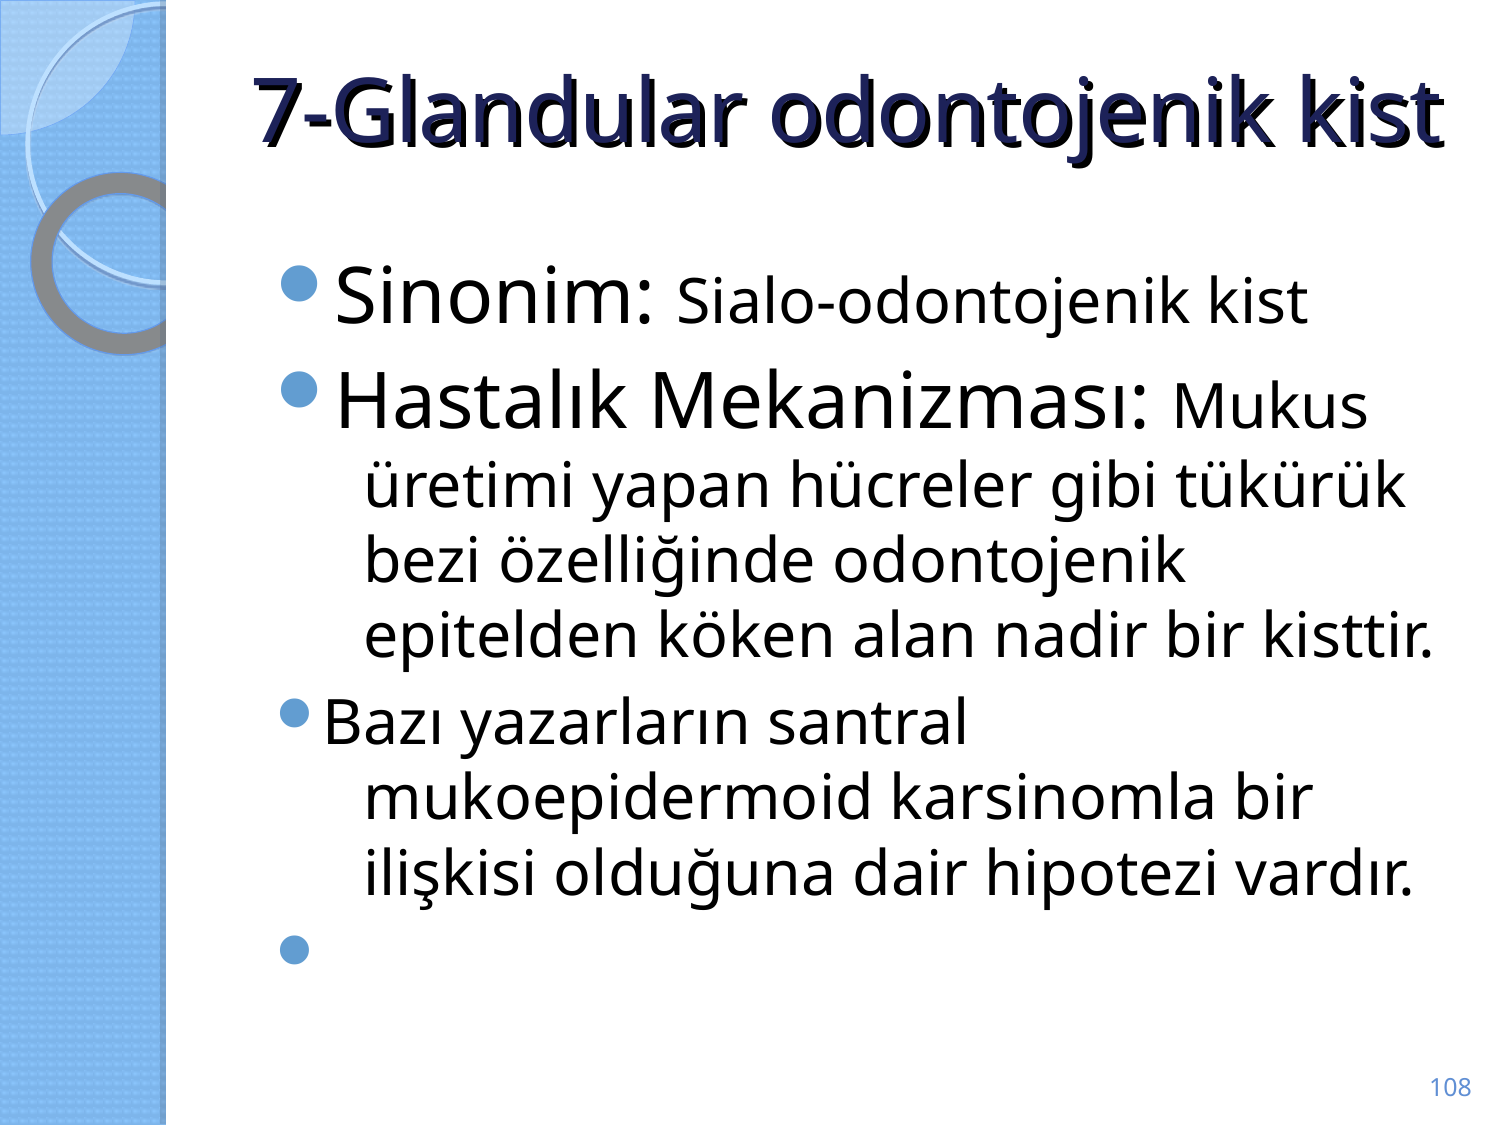

# 7-Glandular odontojenik kist
Sinonim: Sialo-odontojenik kist
Hastalık Mekanizması: Mukus üretimi yapan hücreler gibi tükürük bezi özelliğinde odontojenik epitelden köken alan nadir bir kisttir.
Bazı yazarların santral mukoepidermoid karsinomla bir ilişkisi olduğuna dair hipotezi vardır.